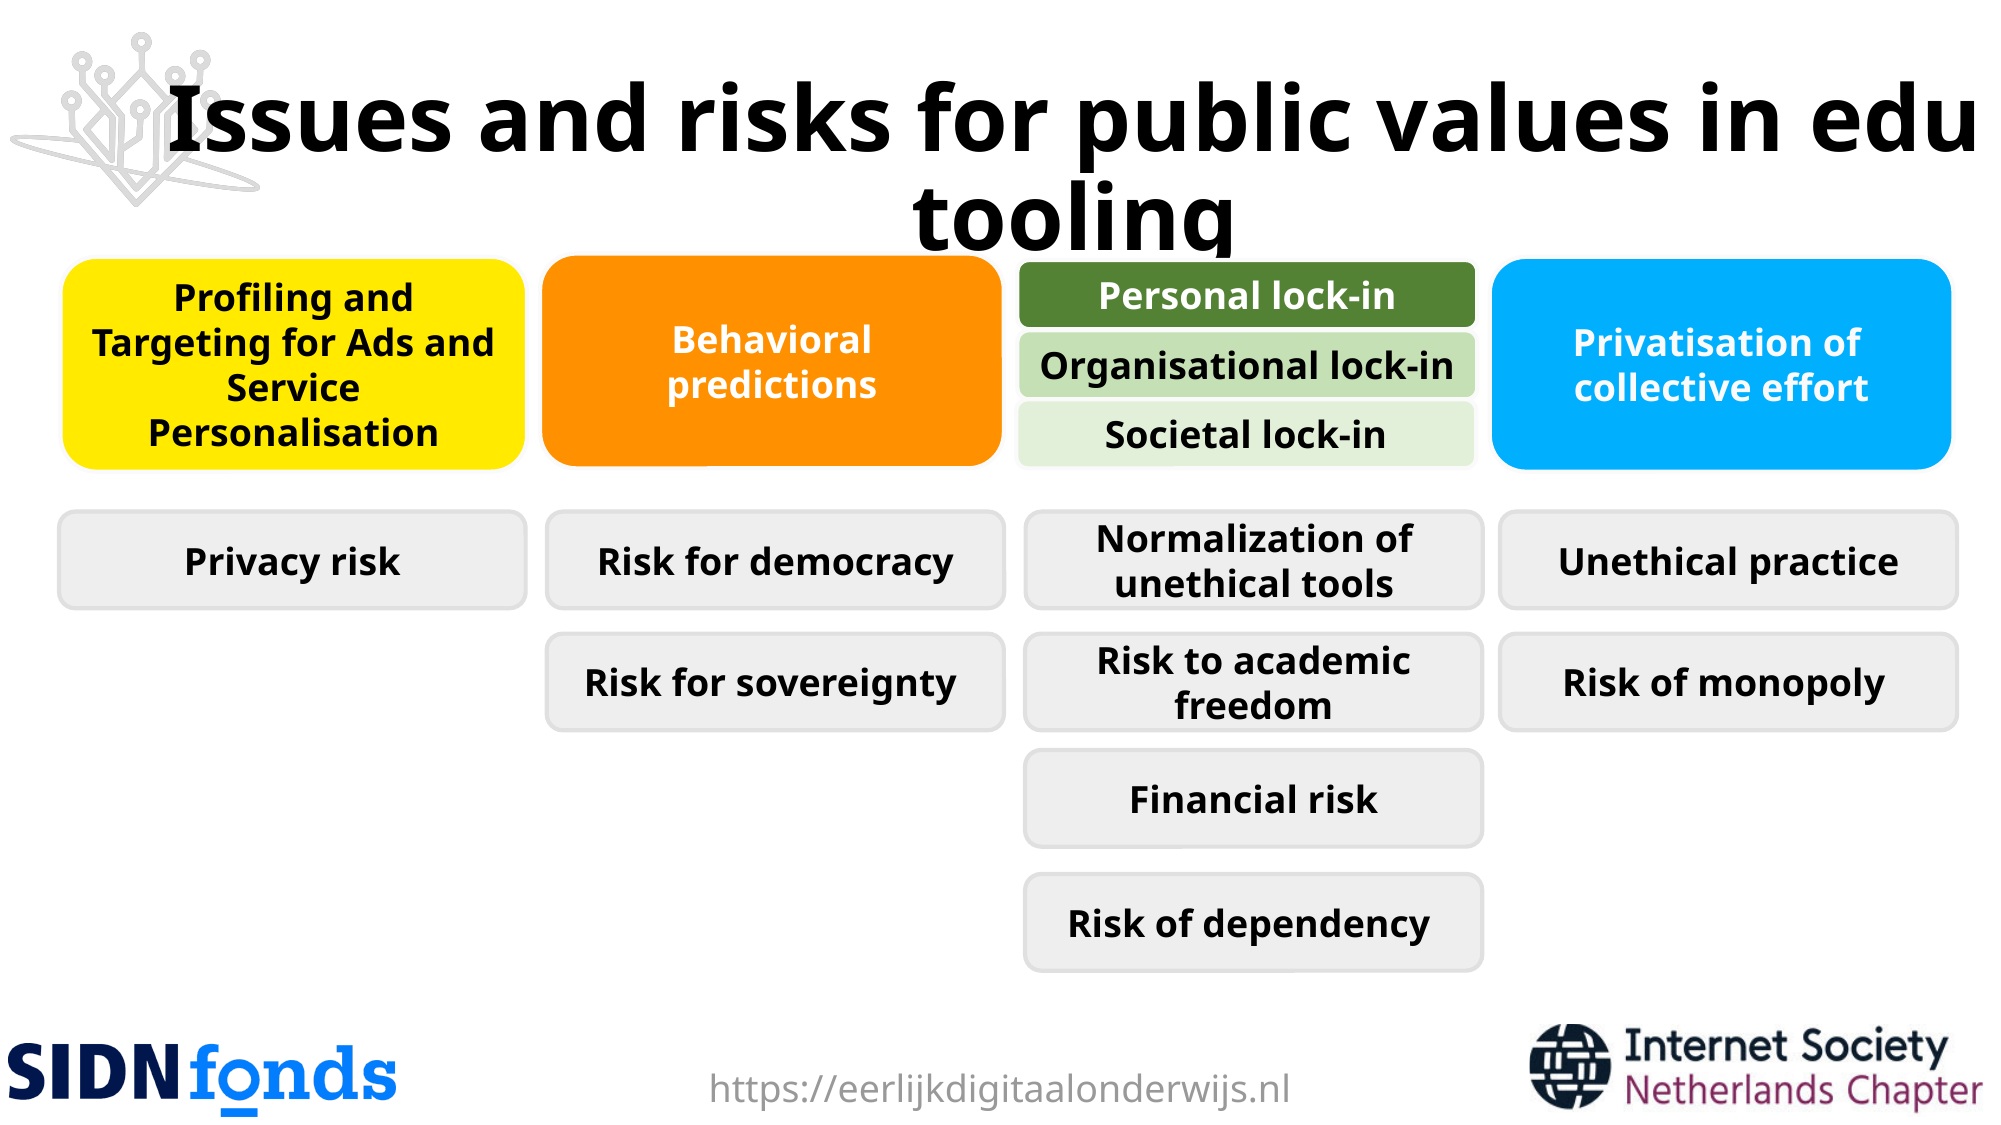

Issues and risks for public values in edu tooling
Behavioral predictions
Profiling and Targeting for Ads and Service Personalisation
Privatisation of
collective effort
Personal lock-in
Organisational lock-in
Societal lock-in
Privacy risk
Risk for democracy
Normalization of unethical tools
Unethical practice
Risk for sovereignty
Risk to academic freedom
Risk of monopoly
Financial risk
Risk of dependency
https://eerlijkdigitaalonderwijs.nl